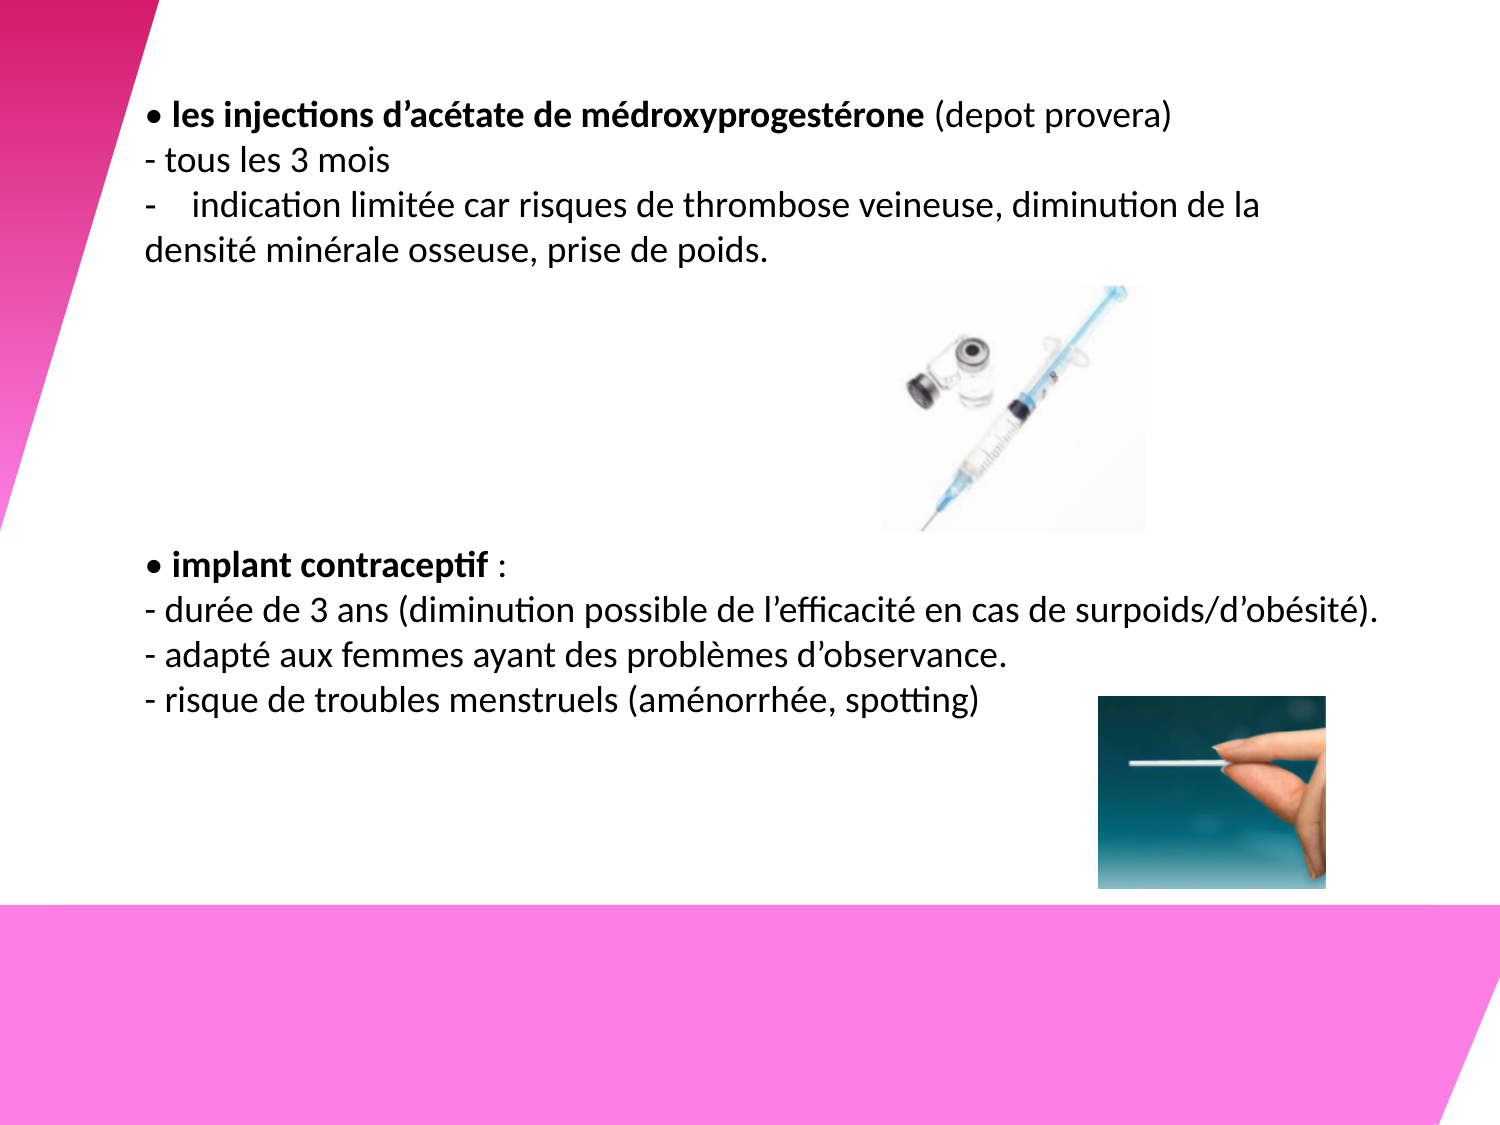

#
• les injections d’acétate de médroxyprogestérone (depot provera)
- tous les 3 mois
indication limitée car risques de thrombose veineuse, diminution de la
densité minérale osseuse, prise de poids.
• implant contraceptif :
- durée de 3 ans (diminution possible de l’efficacité en cas de surpoids/d’obésité).
- adapté aux femmes ayant des problèmes d’observance.
- risque de troubles menstruels (aménorrhée, spotting)